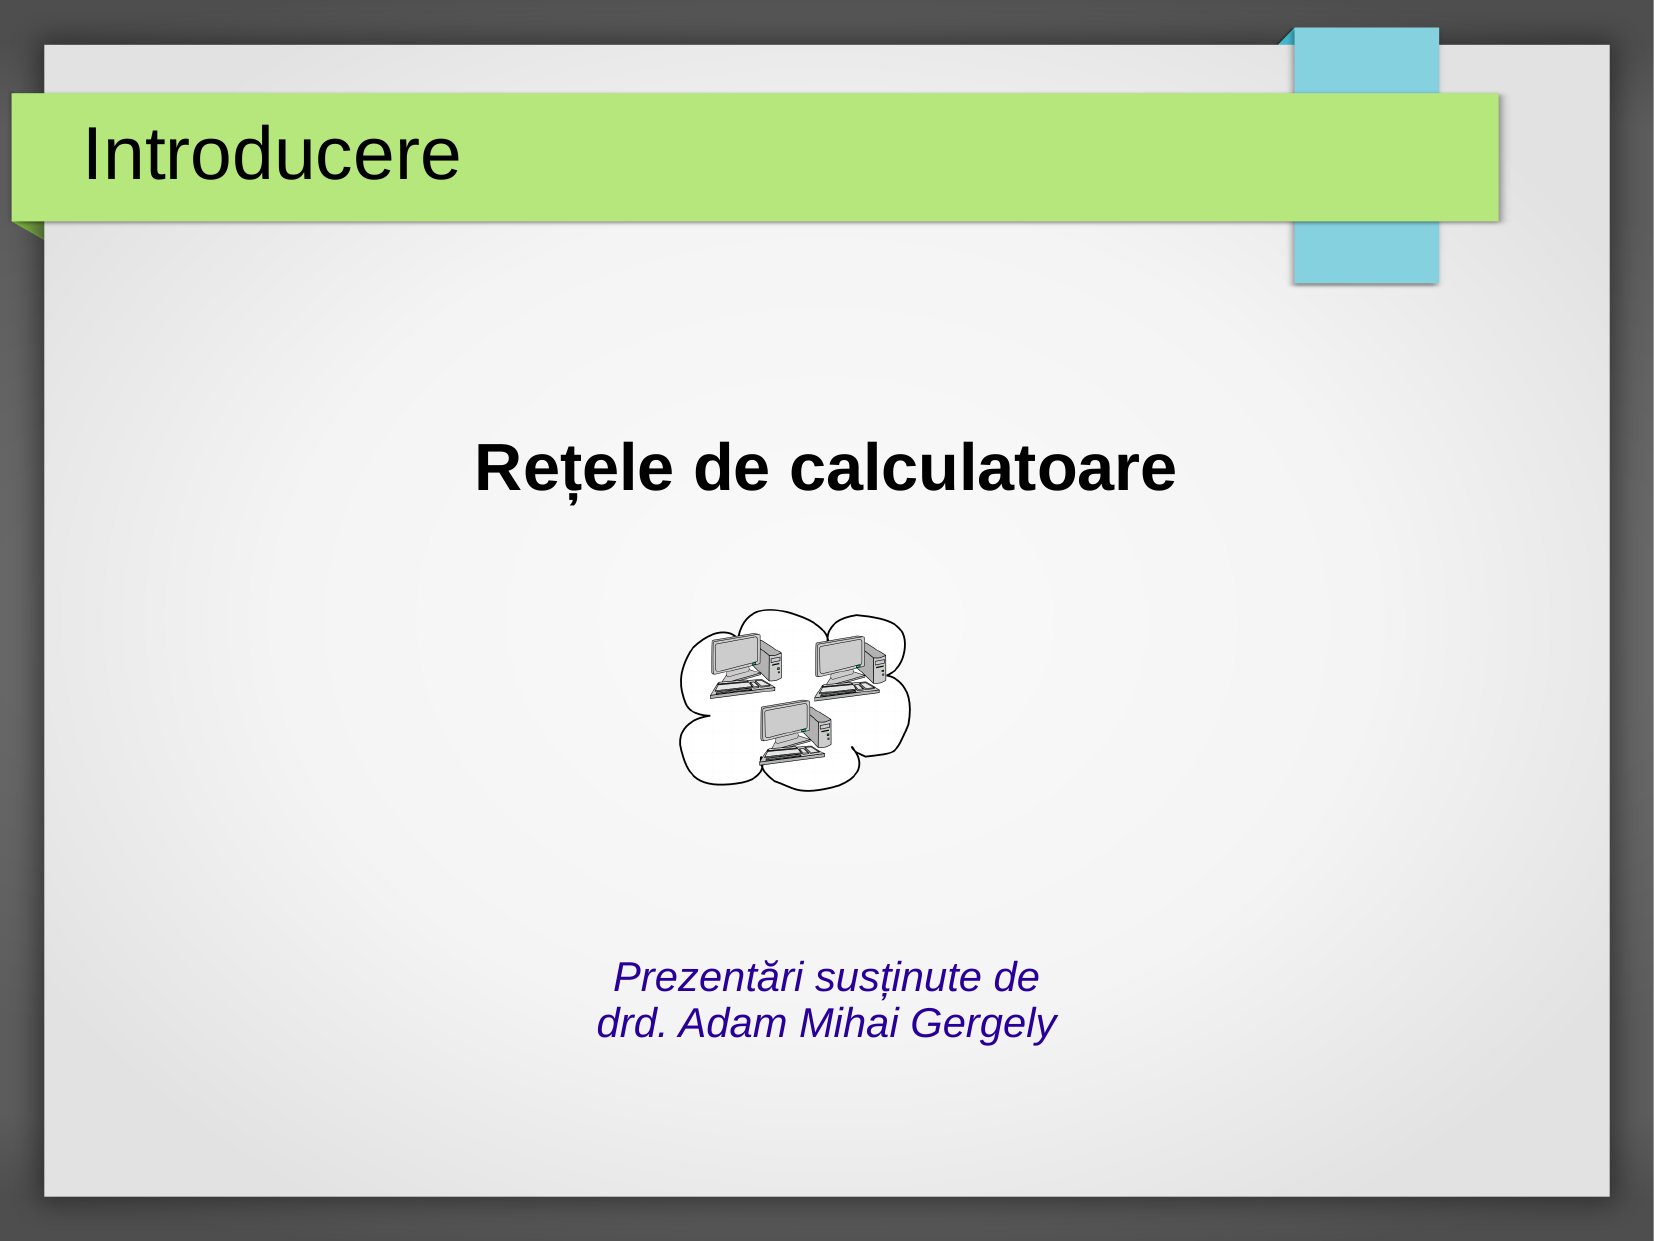

# Introducere
Rețele de calculatoare
Prezentări susținute de
drd. Adam Mihai Gergely